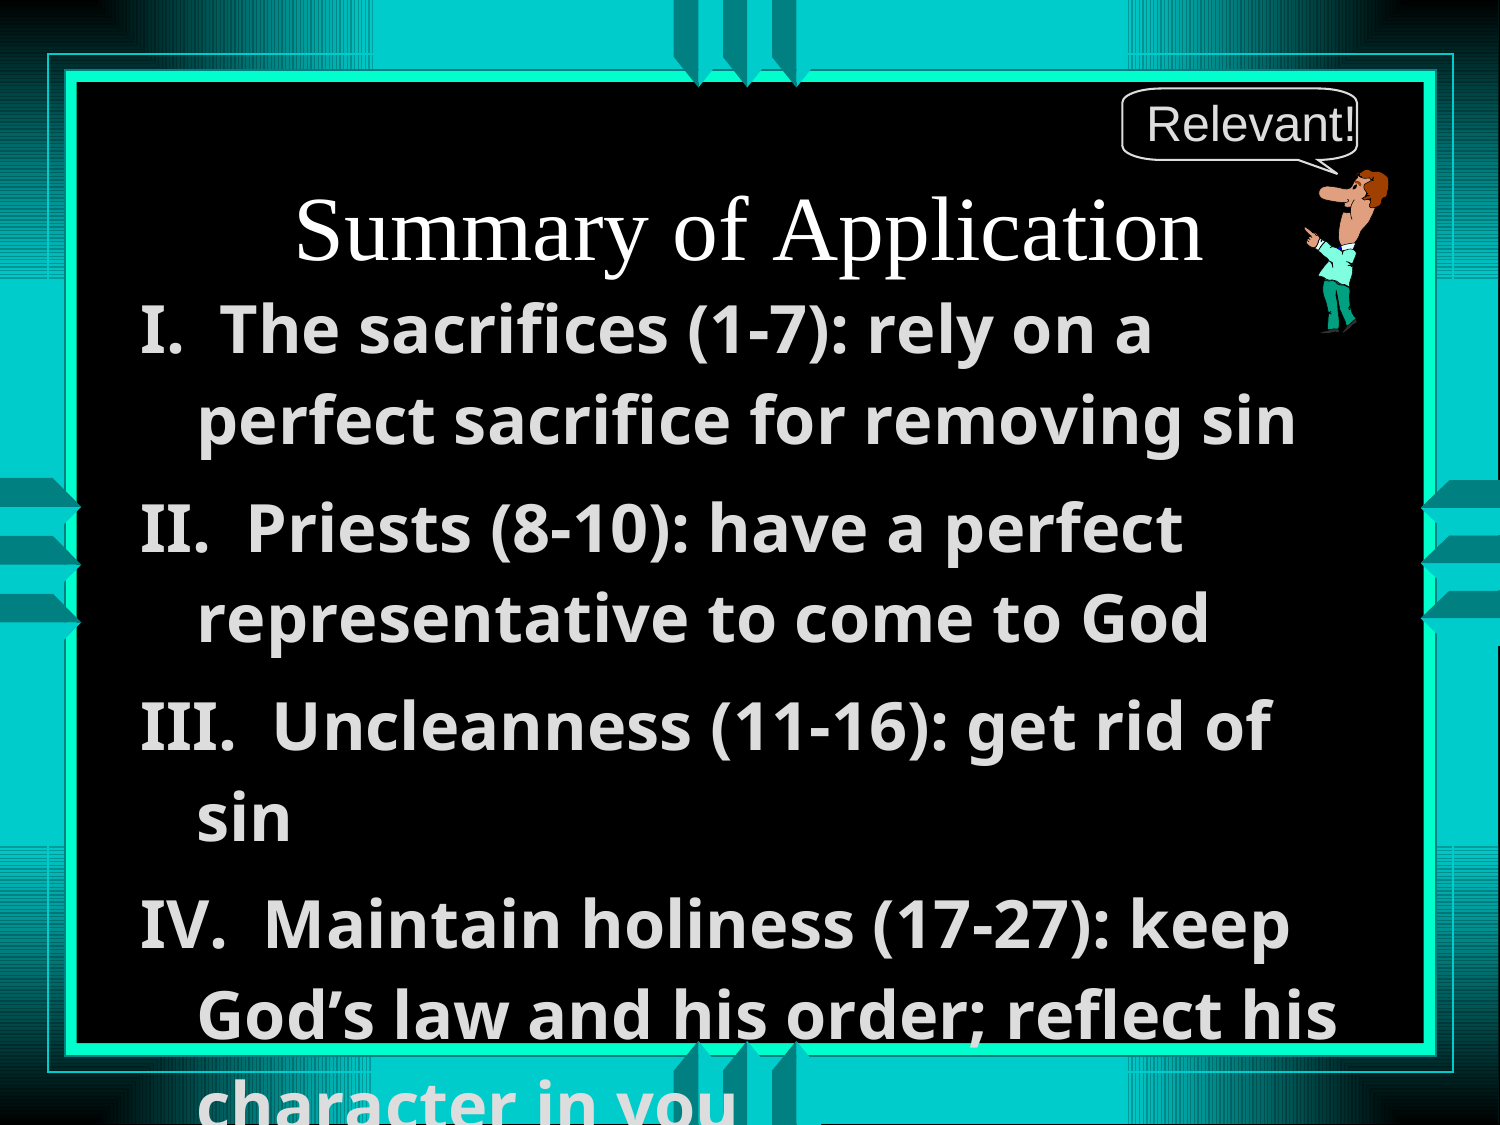

Relevant!
# Summary of Application
I. The sacrifices (1-7): rely on a perfect sacrifice for removing sin
II. Priests (8-10): have a perfect representative to come to God
III. Uncleanness (11-16): get rid of sin
IV. Maintain holiness (17-27): keep God’s law and his order; reflect his character in you